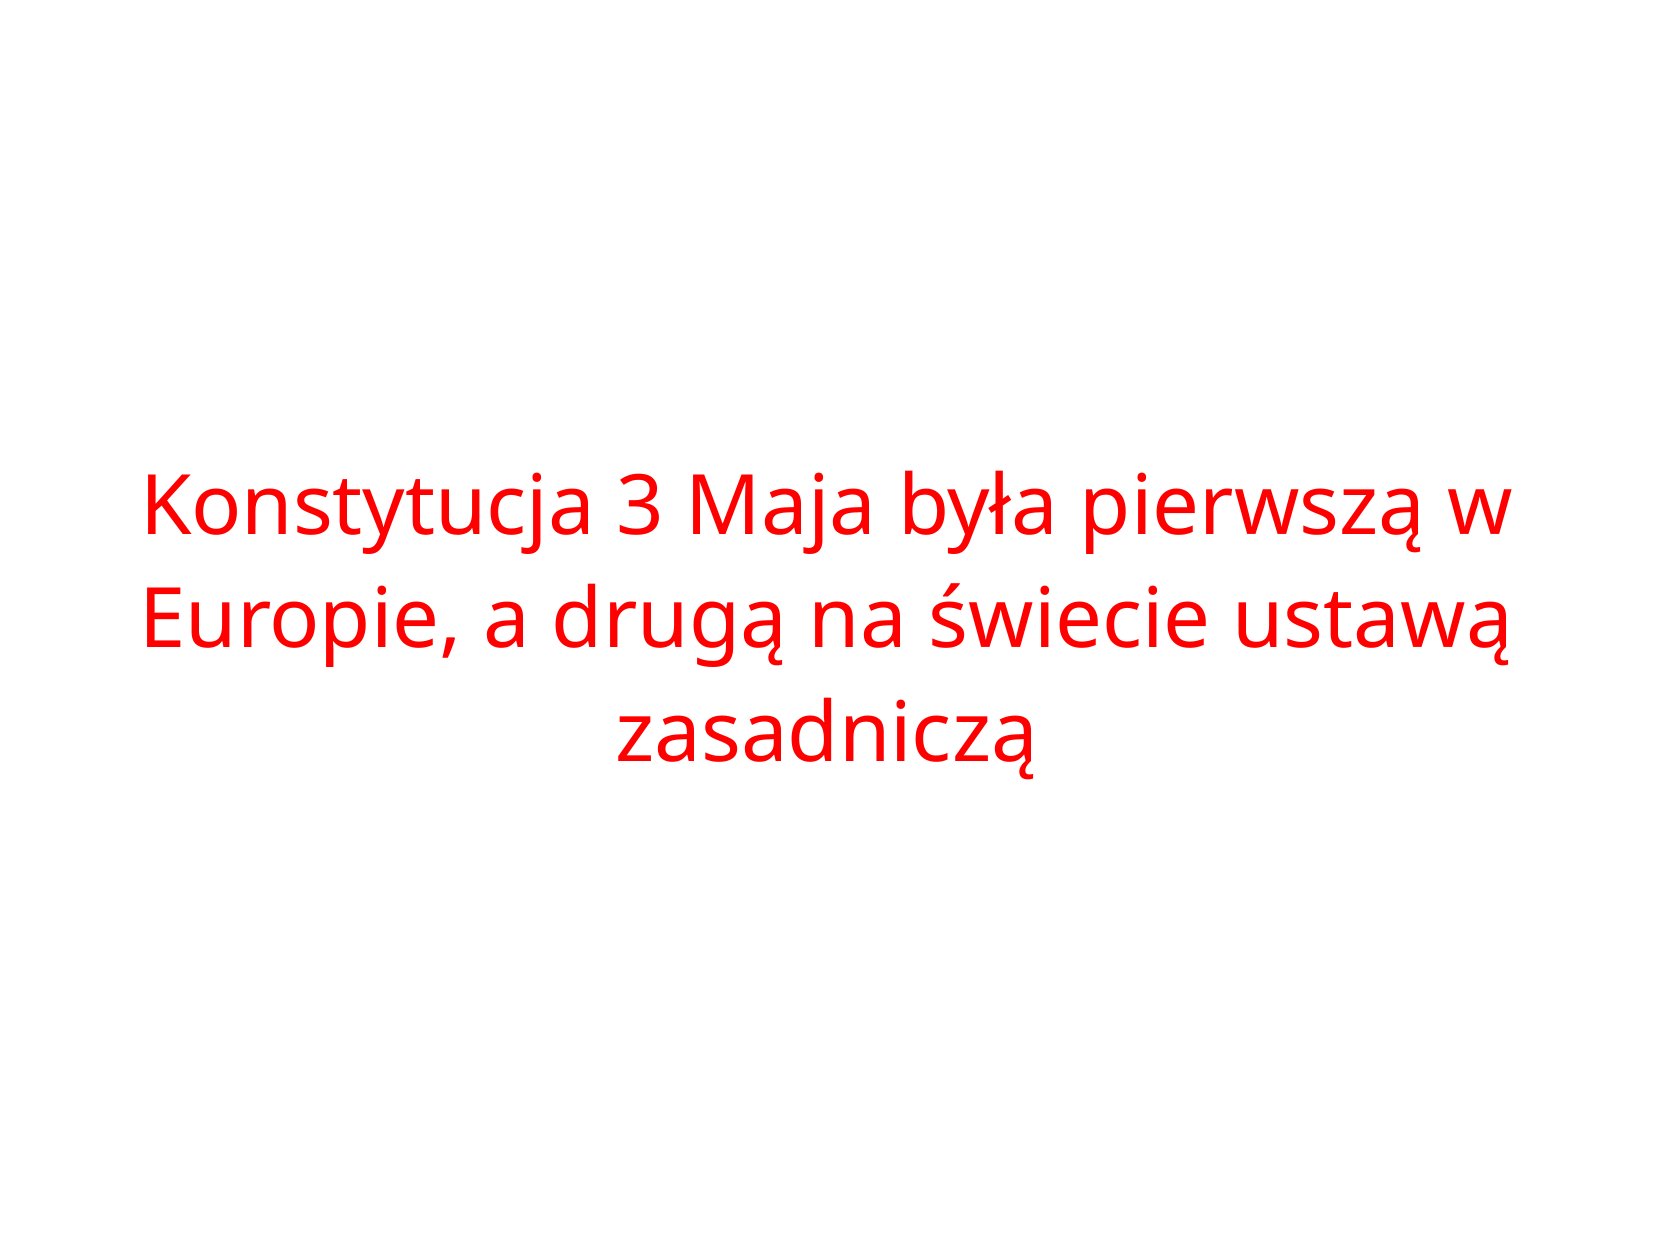

# Konstytucja 3 Maja była pierwszą w Europie, a drugą na świecie ustawą zasadniczą